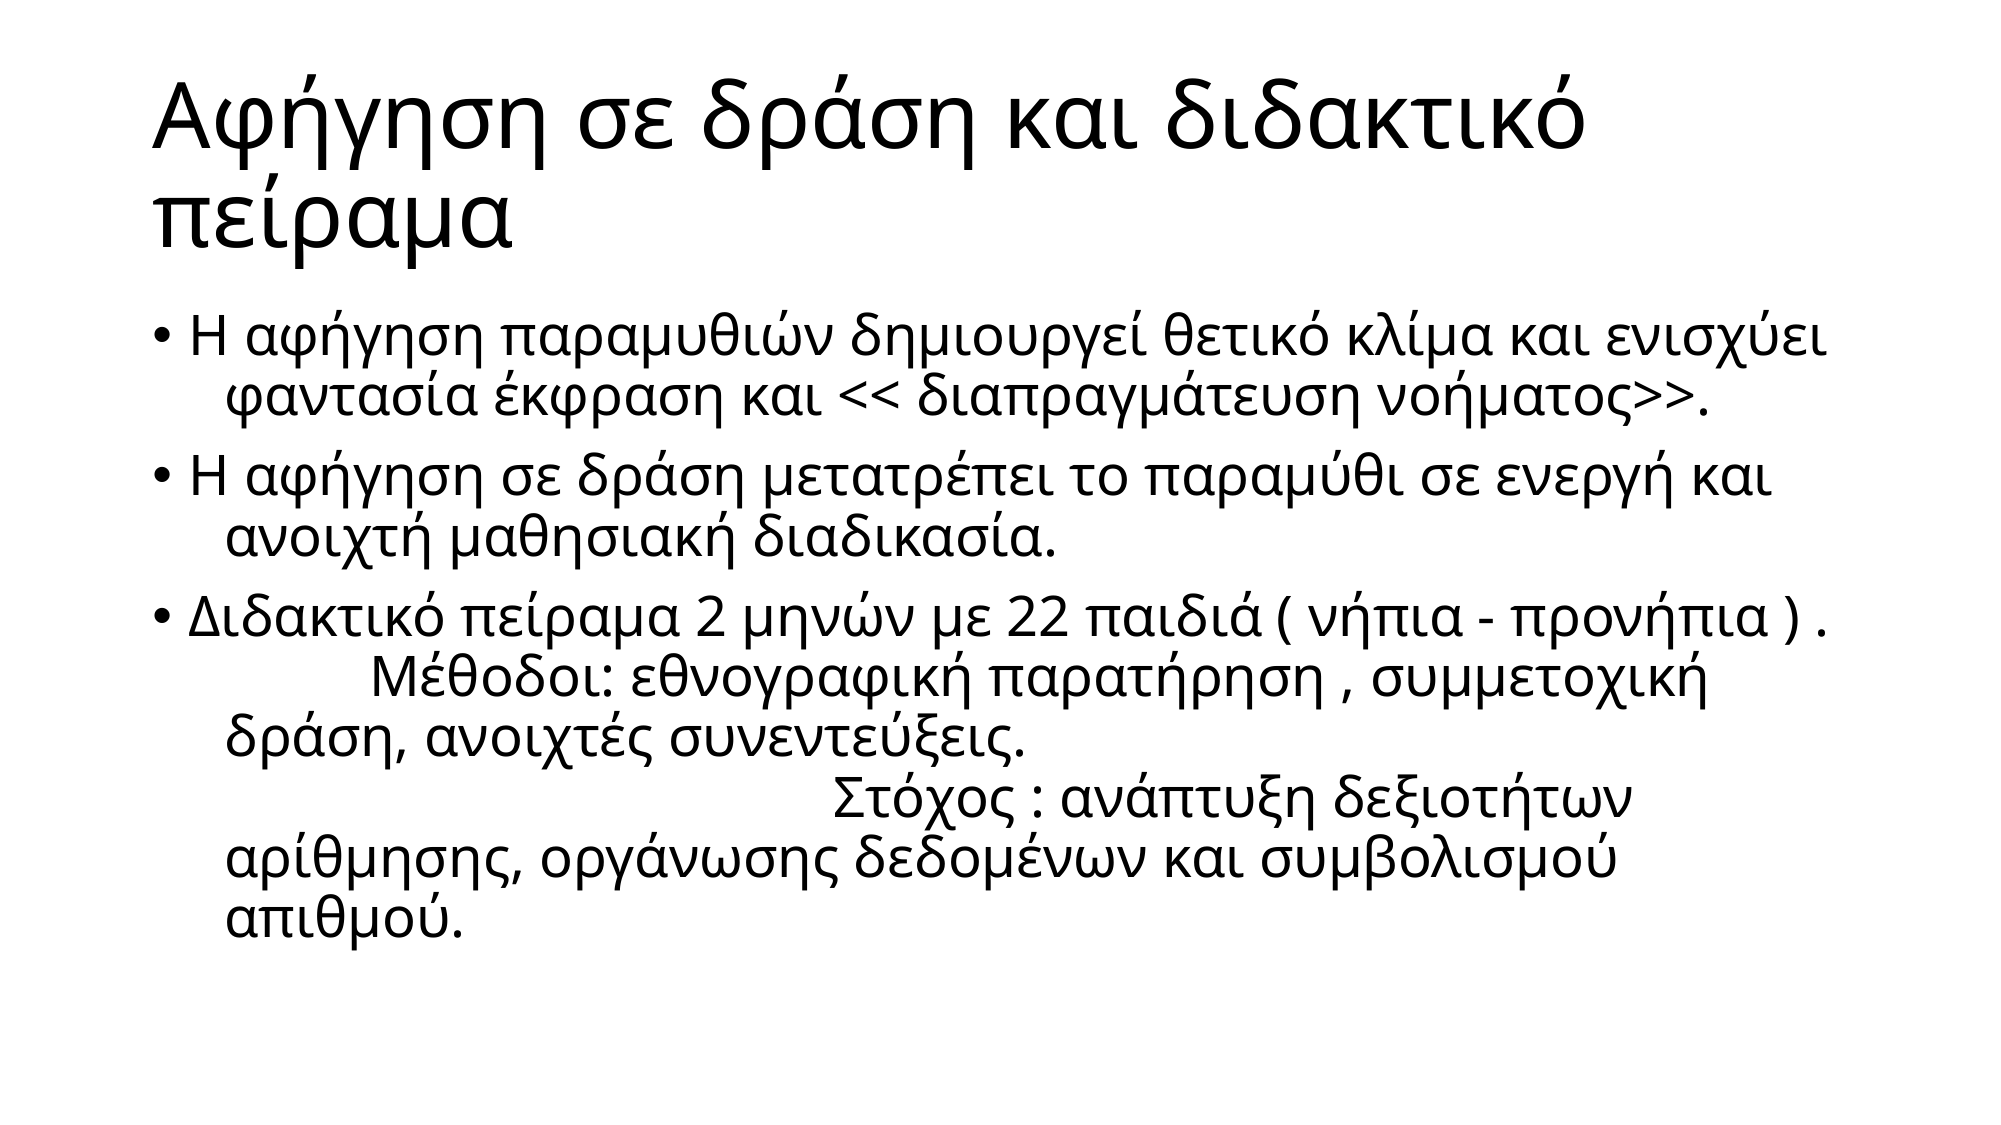

# Αφήγηση σε δράση και διδακτικό πείραμα
Η αφήγηση παραμυθιών δημιουργεί θετικό κλίμα και ενισχύει φαντασία έκφραση και << διαπραγμάτευση νοήματος>>.
Η αφήγηση σε δράση μετατρέπει το παραμύθι σε ενεργή και ανοιχτή μαθησιακή διαδικασία.
Διδακτικό πείραμα 2 μηνών με 22 παιδιά ( νήπια - προνήπια ) . Μέθοδοι: εθνογραφική παρατήρηση , συμμετοχική δράση, ανοιχτές συνεντεύξεις. Στόχος : ανάπτυξη δεξιοτήτων αρίθμησης, οργάνωσης δεδομένων και συμβολισμού απιθμού.